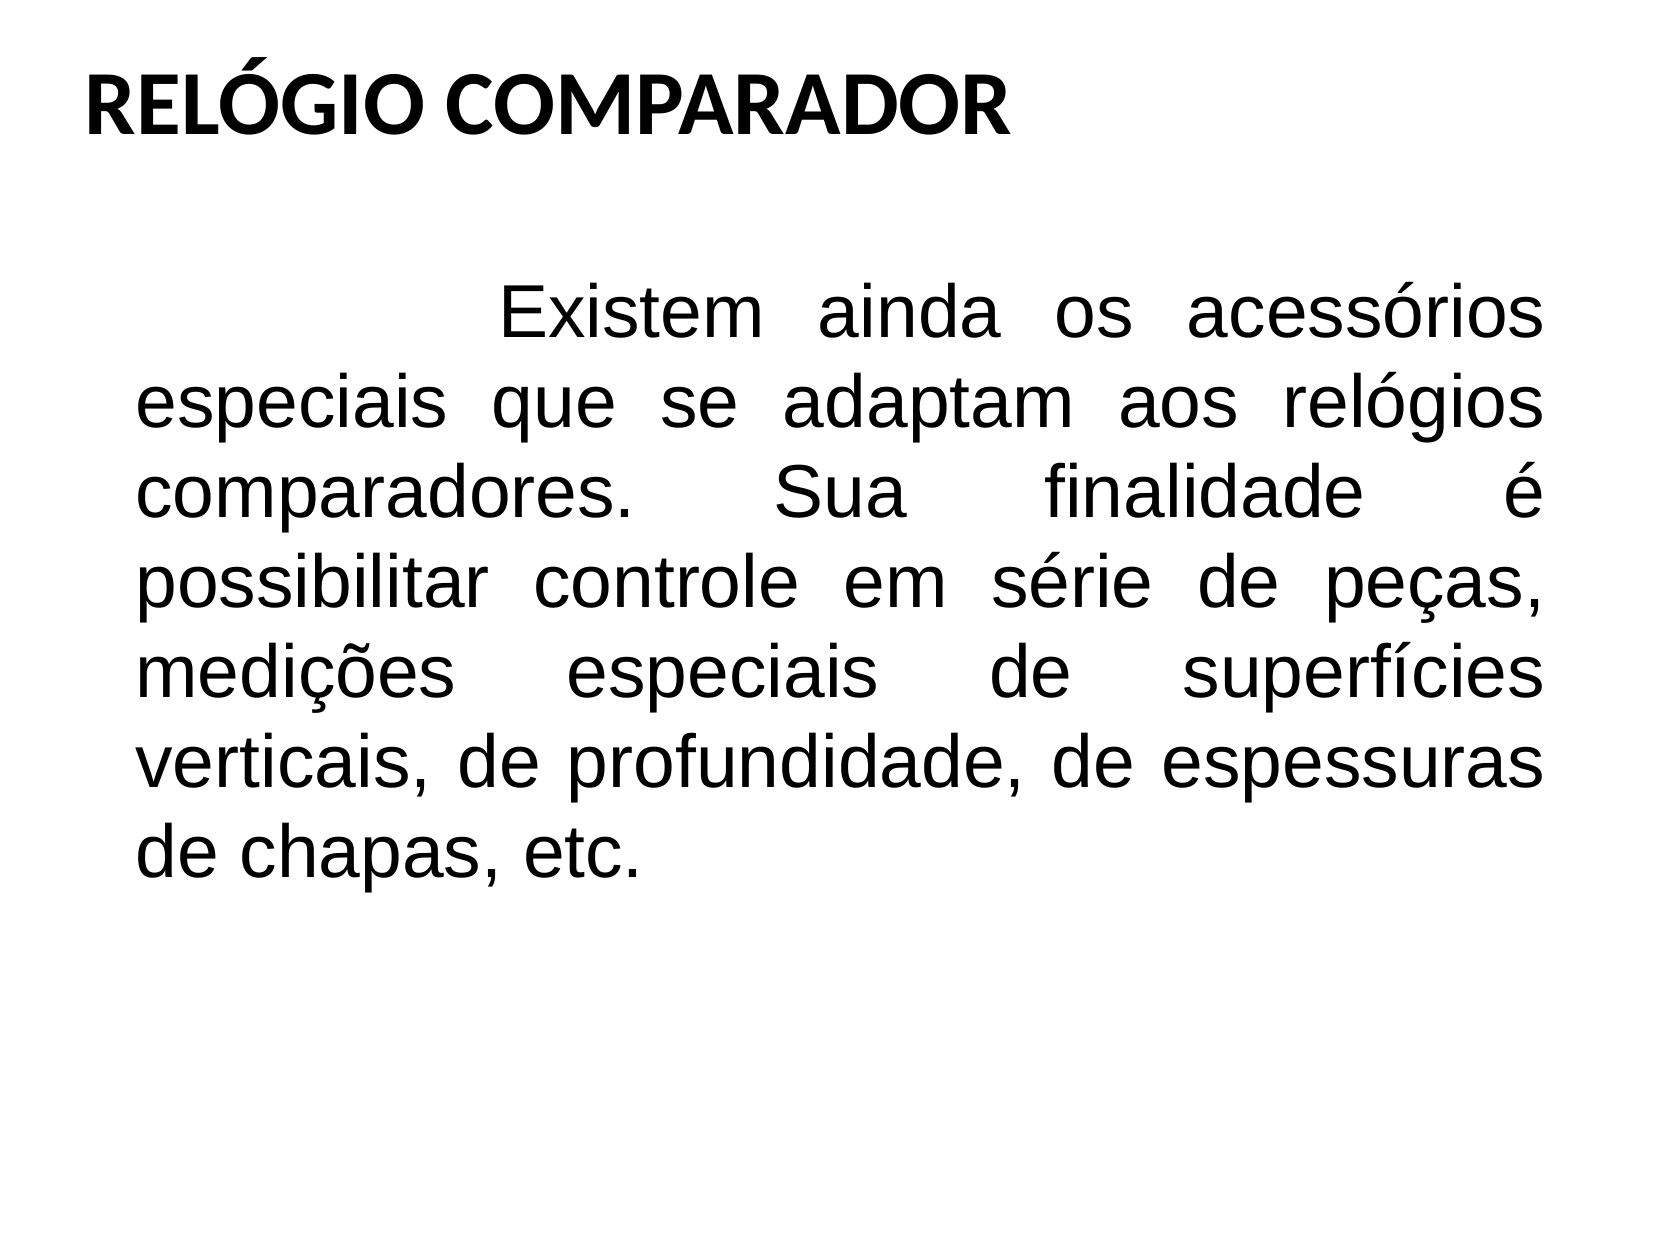

RELÓGIO COMPARADOR
# Existem ainda os acessórios especiais que se adaptam aos relógios comparadores. Sua finalidade é possibilitar controle em série de peças, medições especiais de superfícies verticais, de profundidade, de espessuras de chapas, etc.